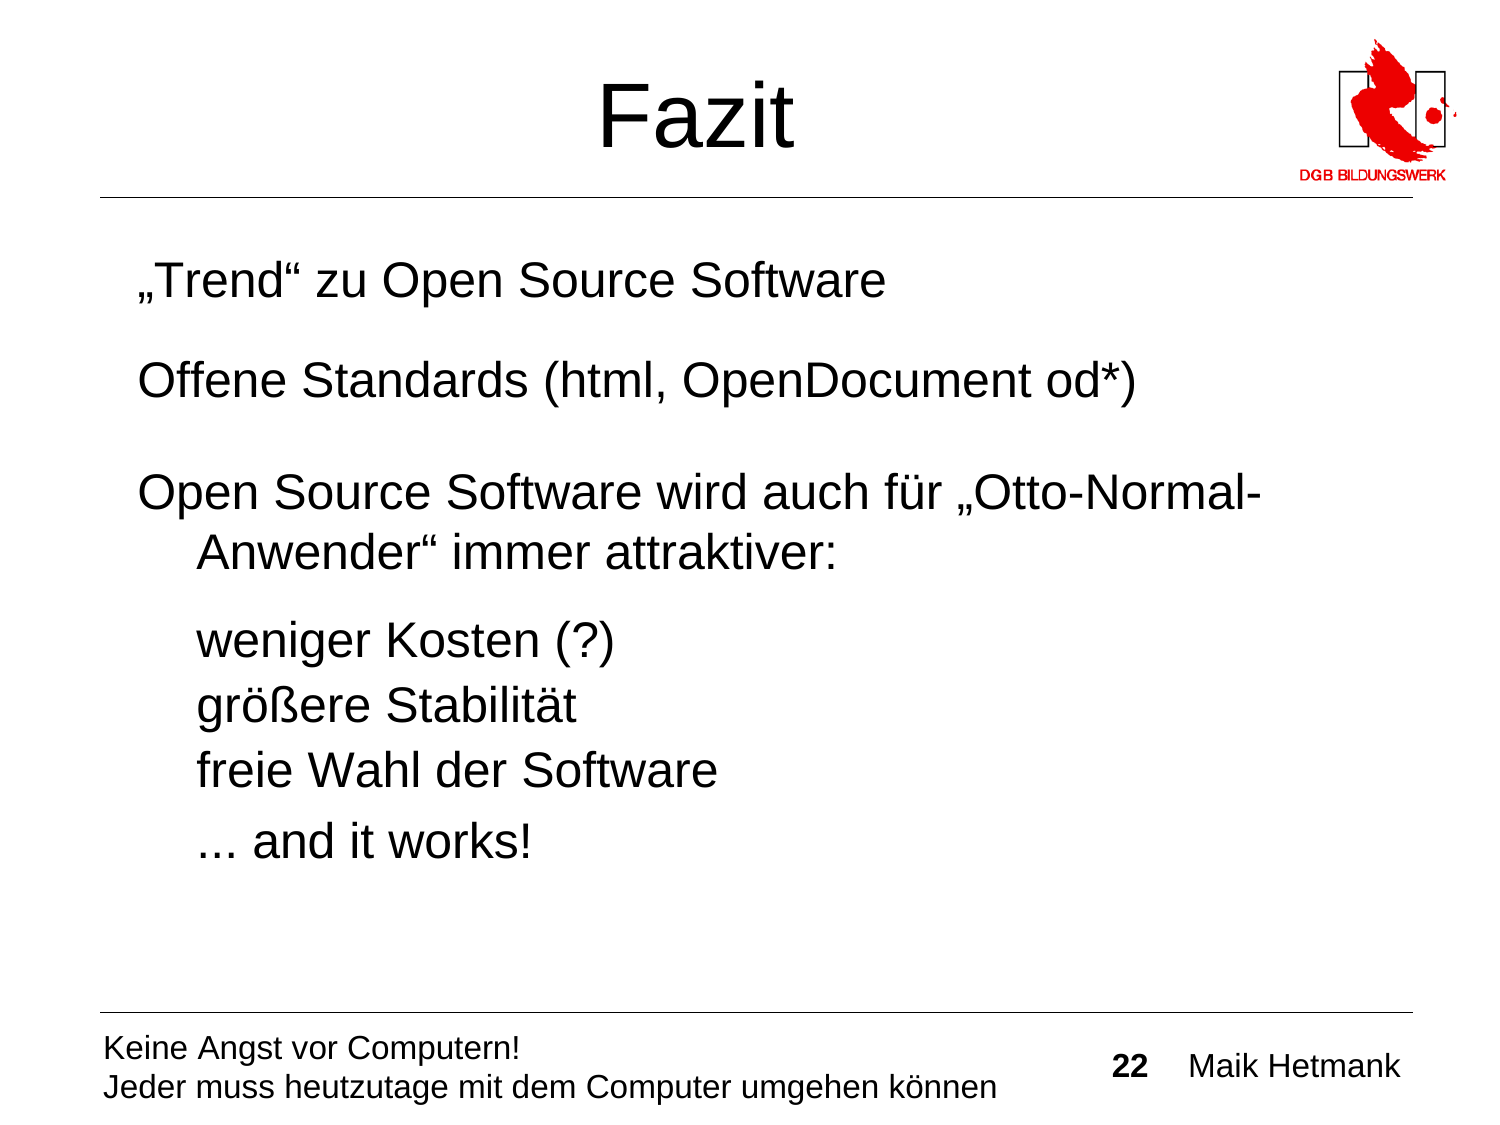

# Fazit
„Trend“ zu Open Source Software
Offene Standards (html, OpenDocument od*)
Open Source Software wird auch für „Otto-Normal-Anwender“ immer attraktiver:
weniger Kosten (?)
größere Stabilität
freie Wahl der Software
... and it works!